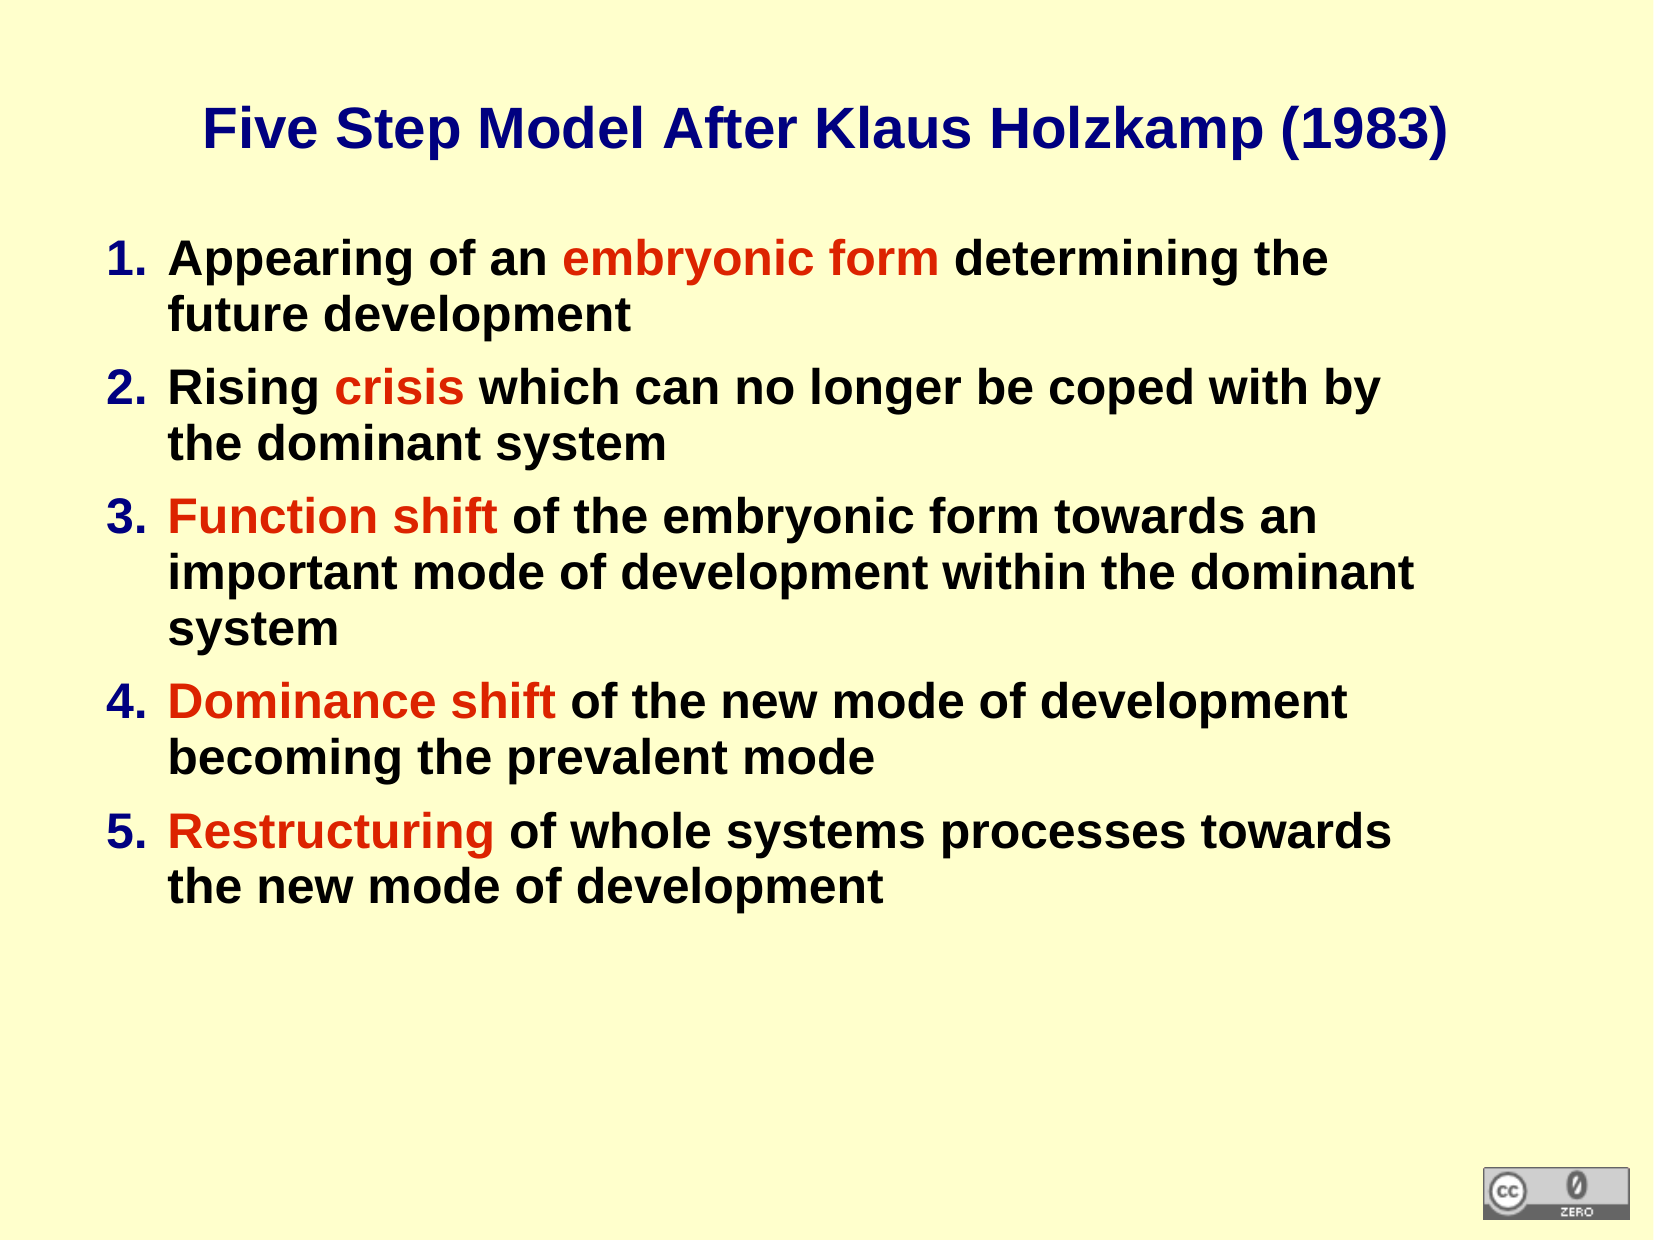

# Five Step Model After Klaus Holzkamp (1983)
 Appearing of an embryonic form determining the
 future development
 Rising crisis which can no longer be coped with by
 the dominant system
 Function shift of the embryonic form towards an
 important mode of development within the dominant
 system
 Dominance shift of the new mode of development
 becoming the prevalent mode
 Restructuring of whole systems processes towards
 the new mode of development